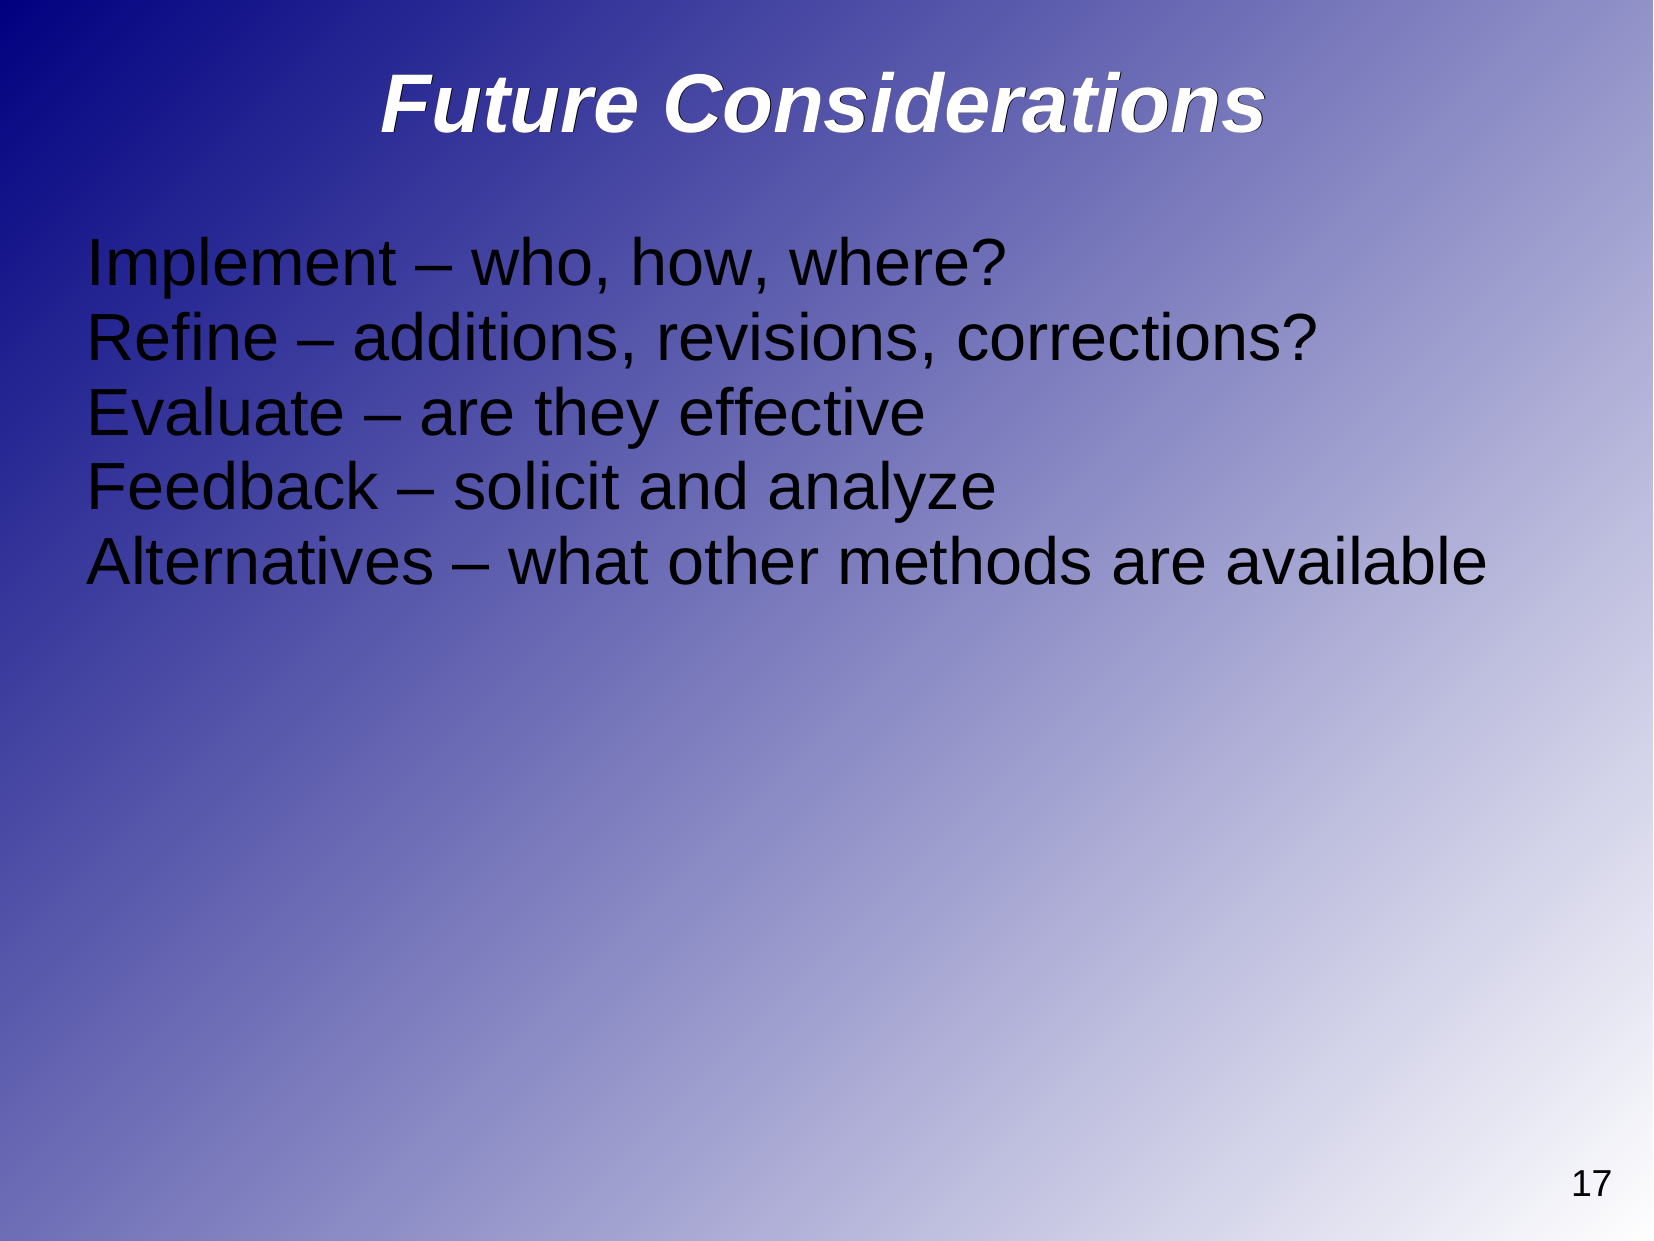

# Future Considerations
Implement – who, how, where?
Refine – additions, revisions, corrections?
Evaluate – are they effective
Feedback – solicit and analyze
Alternatives – what other methods are available